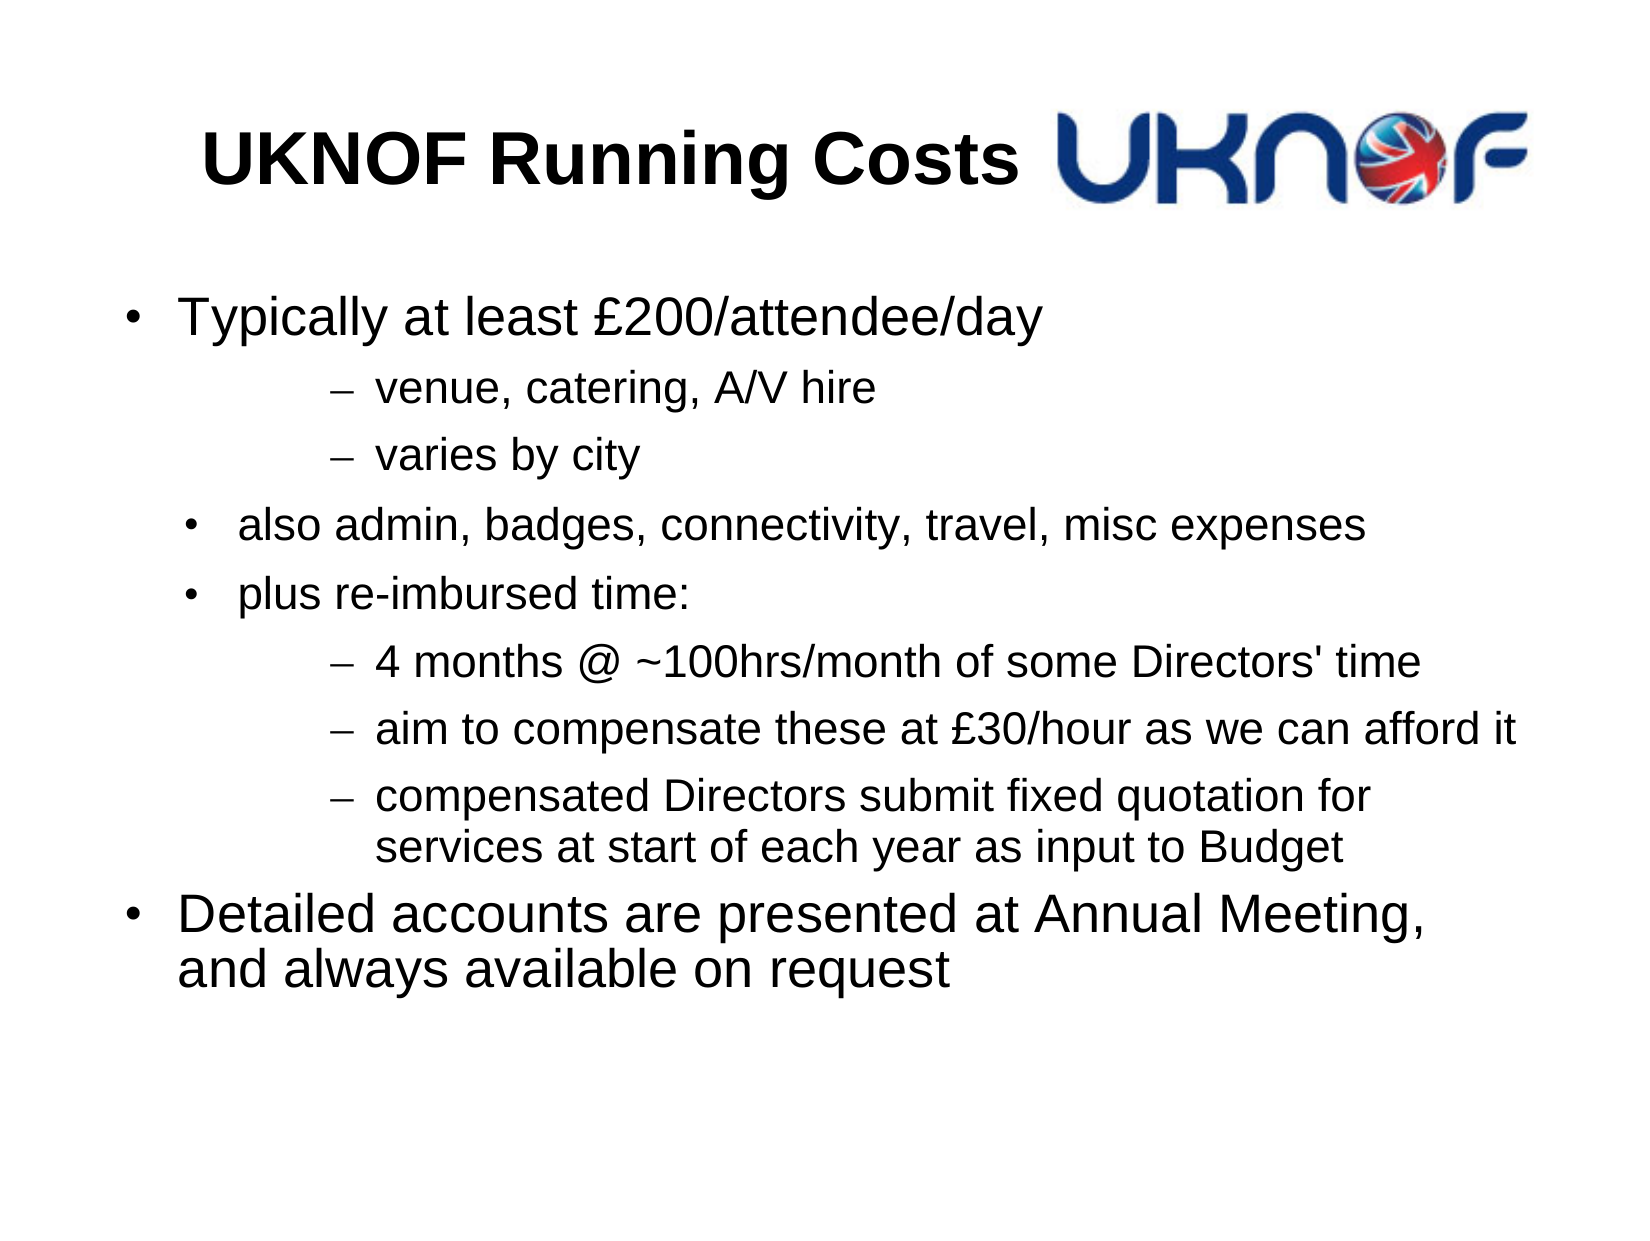

# UKNOF Running Costs
Typically at least £200/attendee/day
venue, catering, A/V hire
varies by city
also admin, badges, connectivity, travel, misc expenses
plus re-imbursed time:
4 months @ ~100hrs/month of some Directors' time
aim to compensate these at £30/hour as we can afford it
compensated Directors submit fixed quotation for services at start of each year as input to Budget
Detailed accounts are presented at Annual Meeting, and always available on request